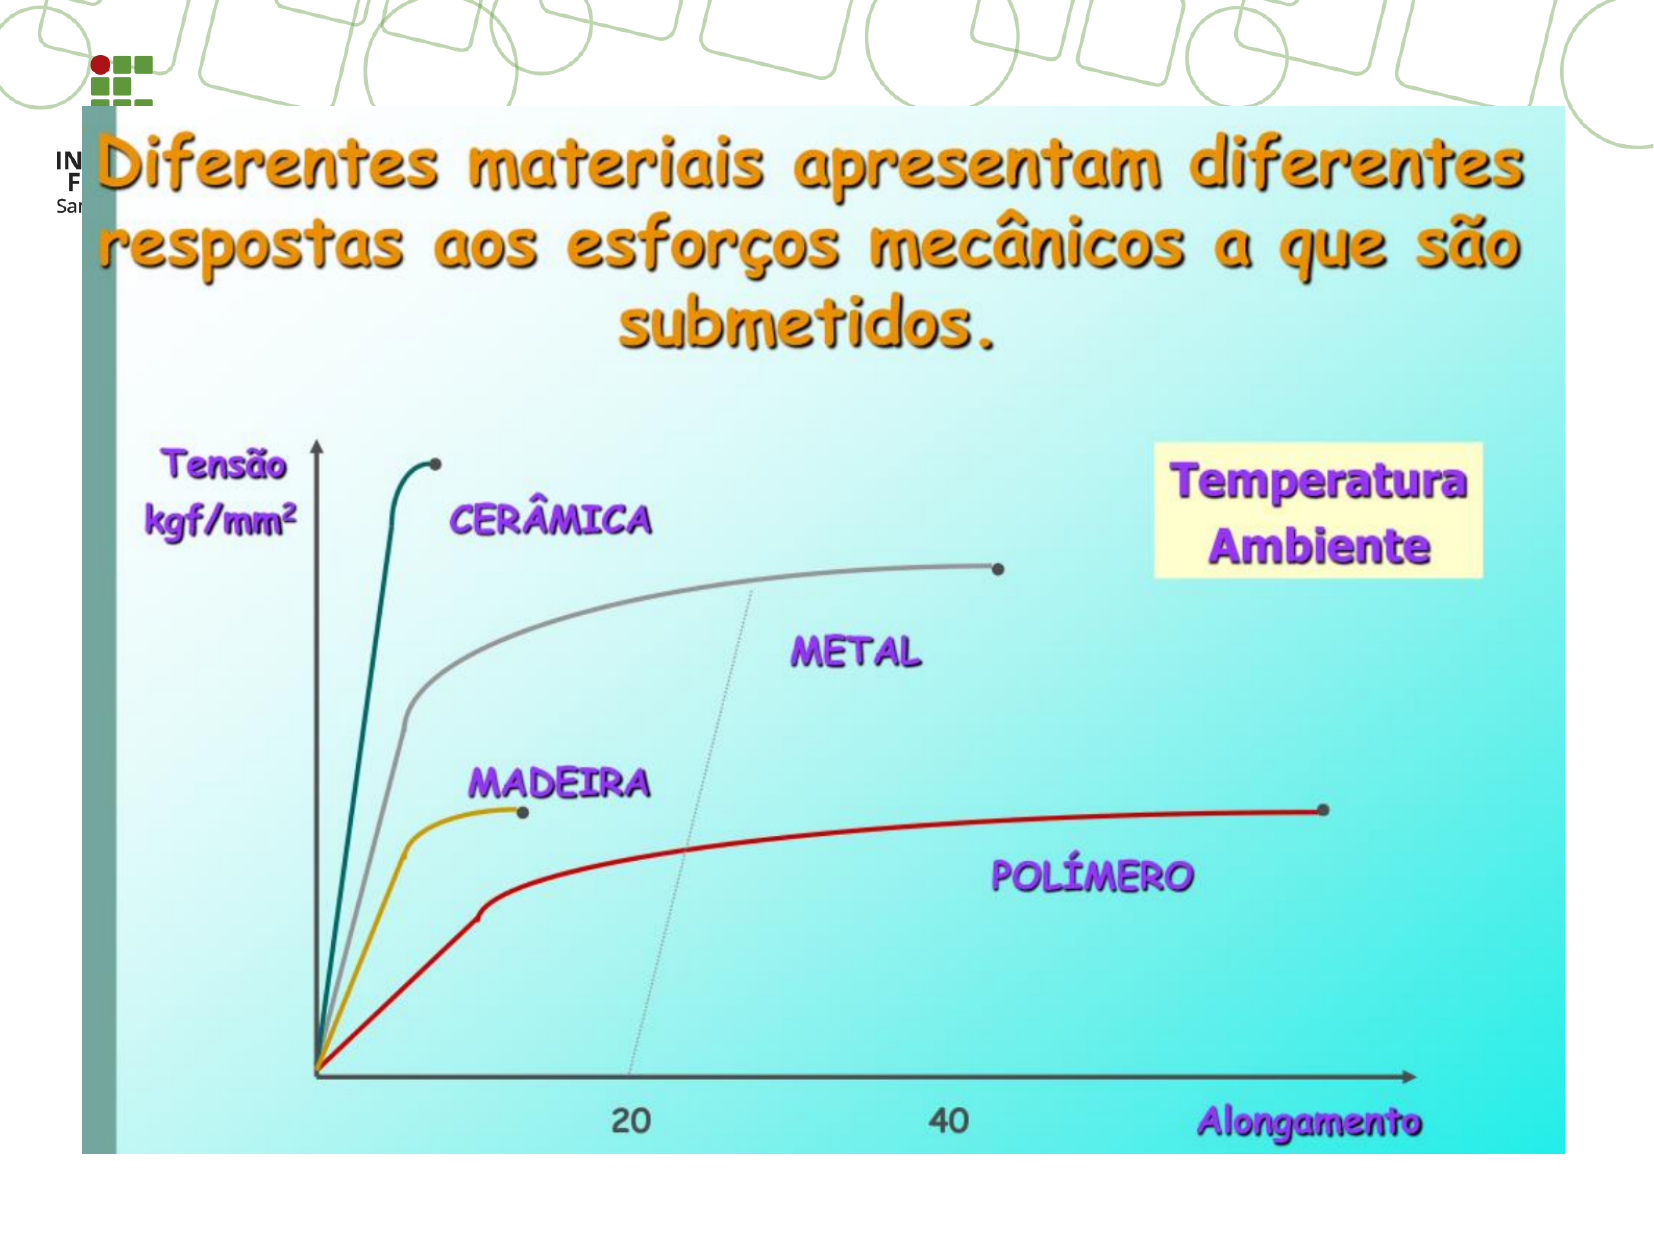

# Ciência dos Materiais
Os principais materiais são utilizados no estado sólido.